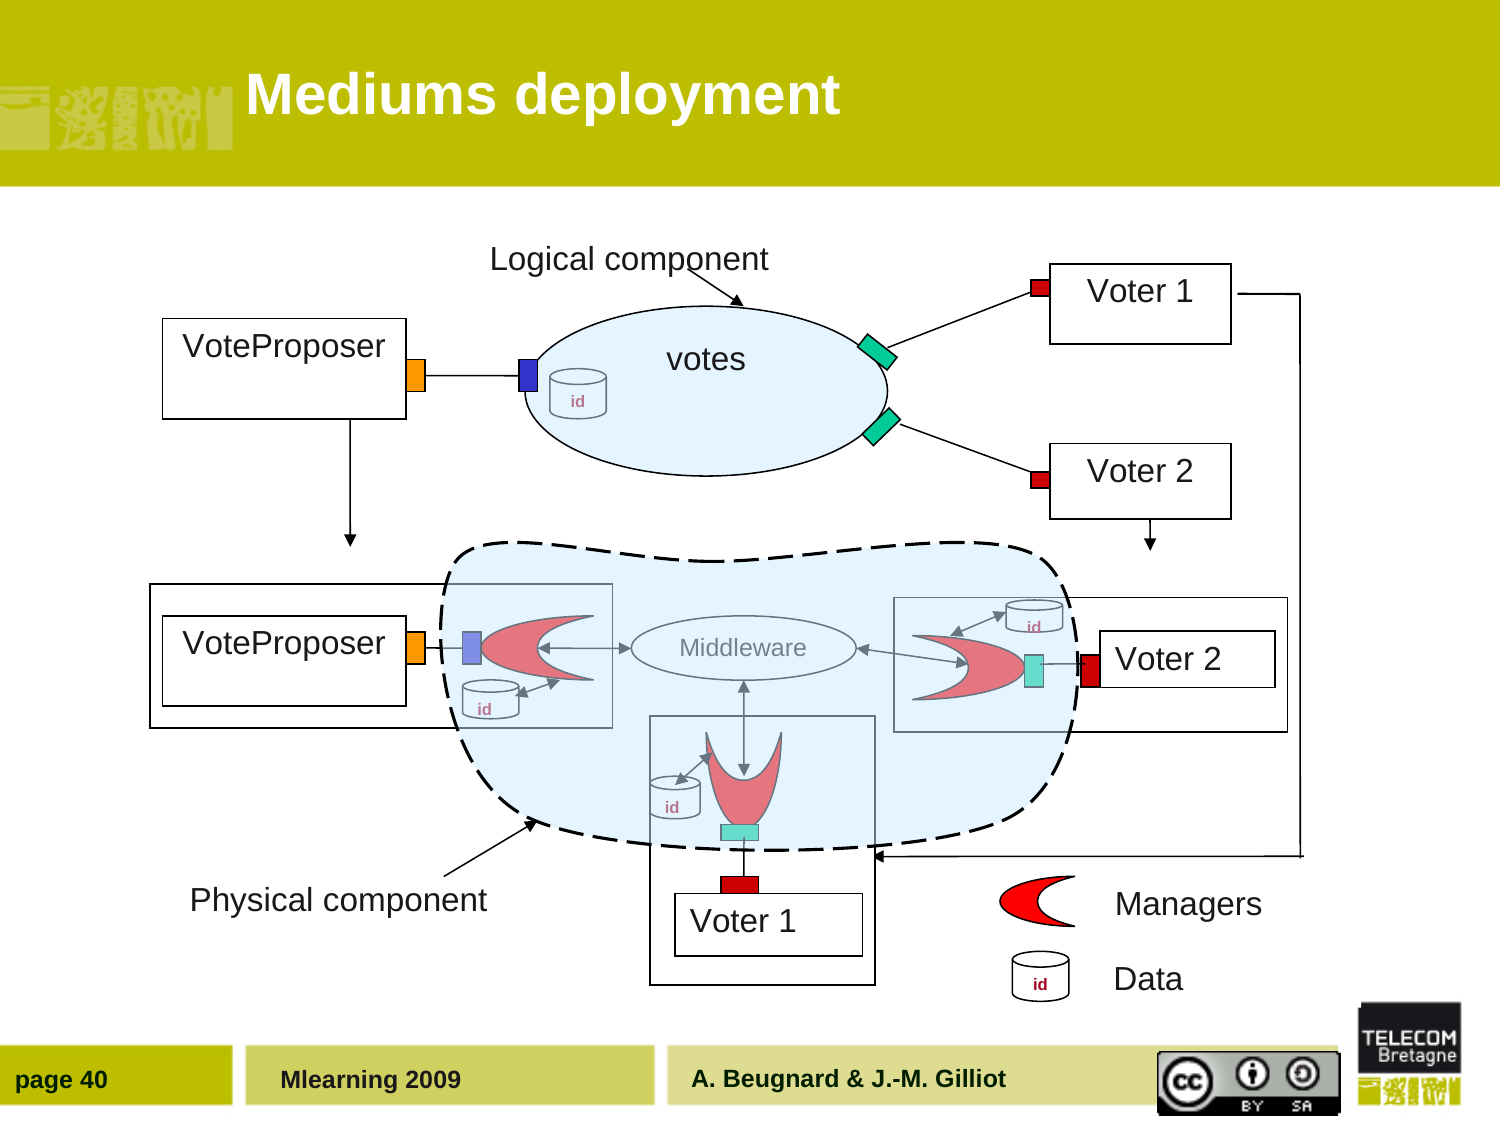

# Mediums deployment
Logical component
Voter 1
votes
VoteProposer
id
Voter 2
id
VoteProposer
Middleware
Voter 2
id
id
Physical component
Managers
Voter 1
id
Data
40